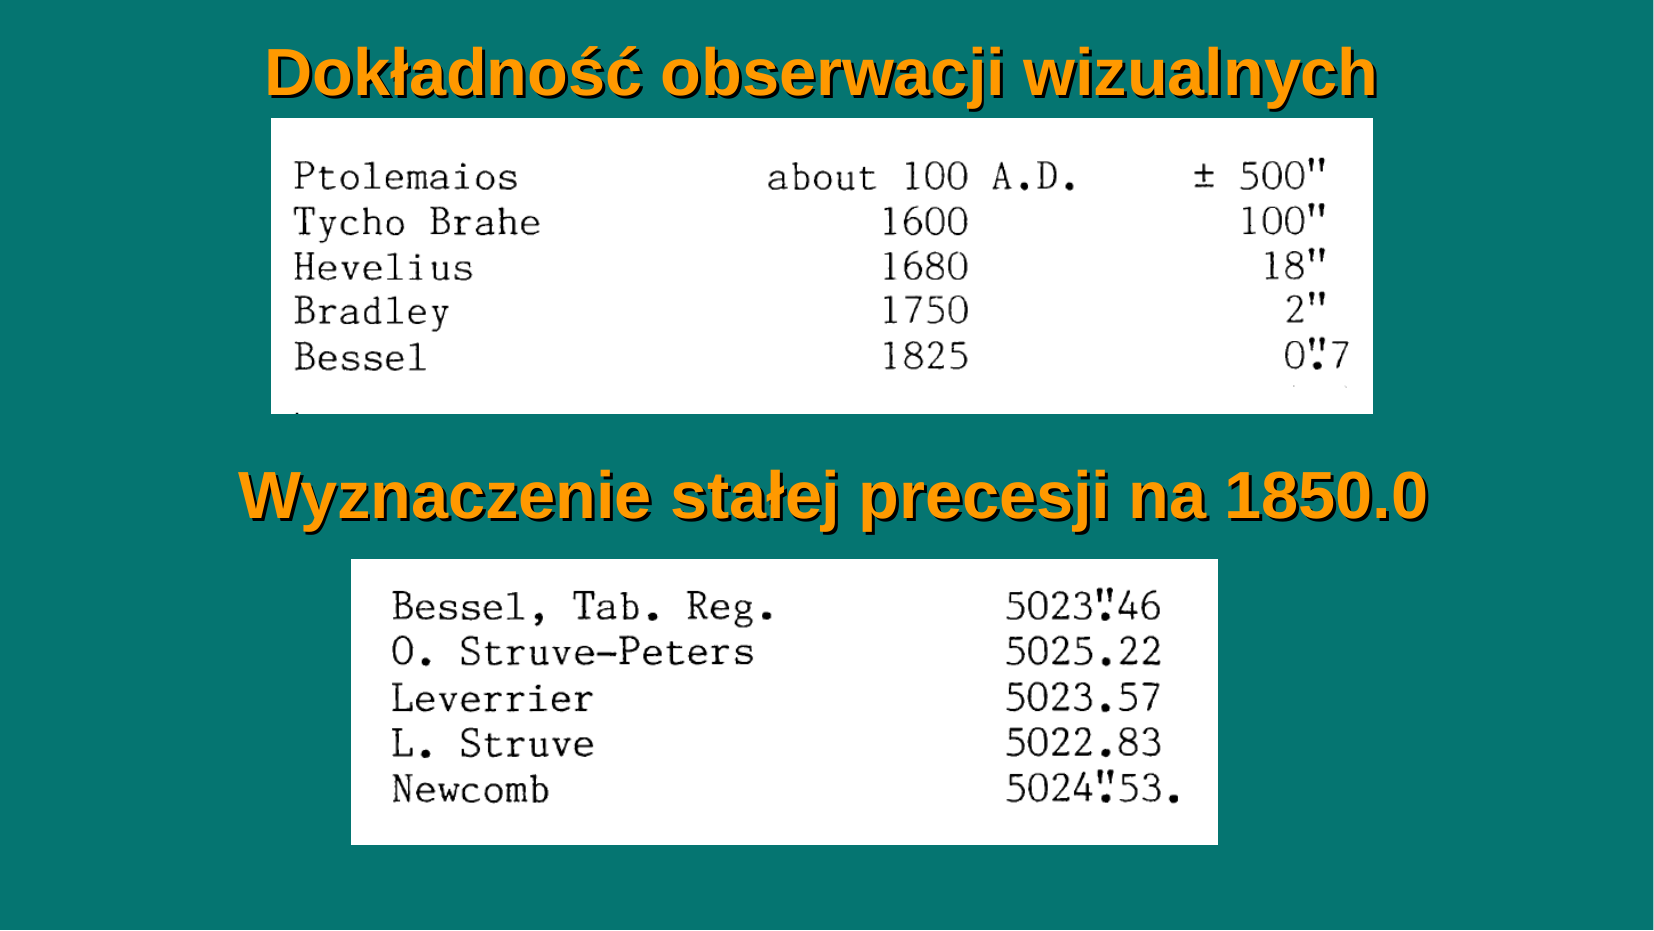

# Dokładność obserwacji wizualnych
Wyznaczenie stałej precesji na 1850.0